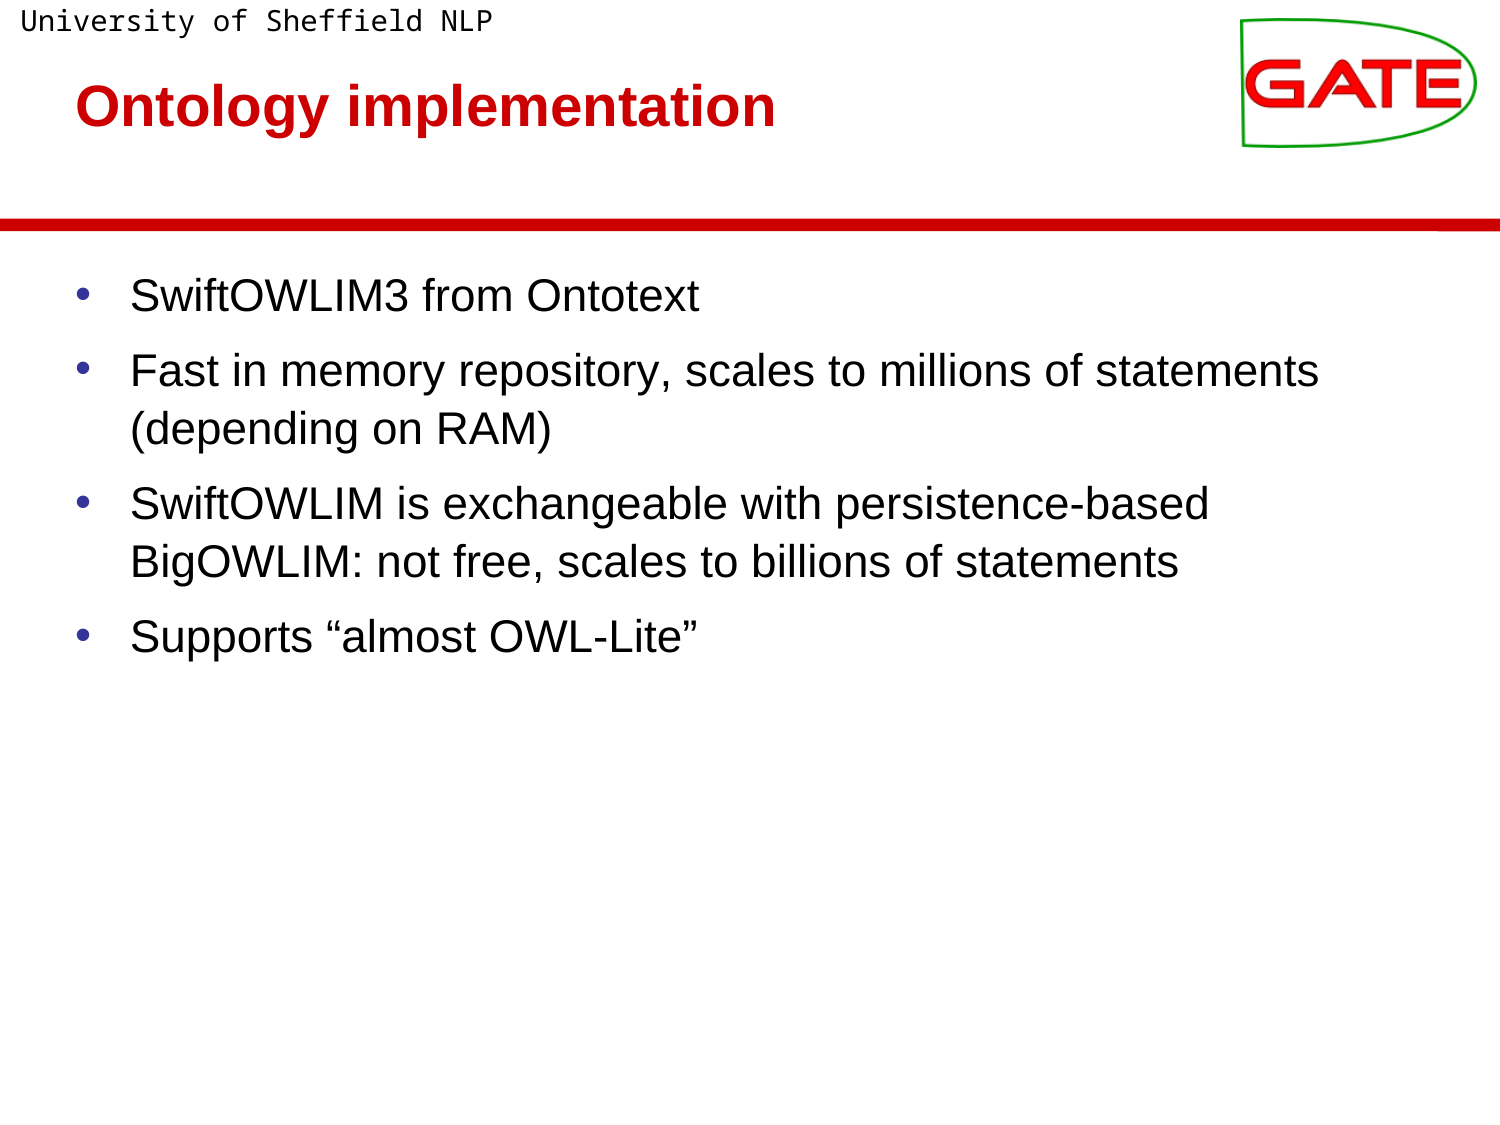

# Ontology implementation
SwiftOWLIM3 from Ontotext
Fast in memory repository, scales to millions of statements (depending on RAM)
SwiftOWLIM is exchangeable with persistence-based BigOWLIM: not free, scales to billions of statements
Supports “almost OWL-Lite”